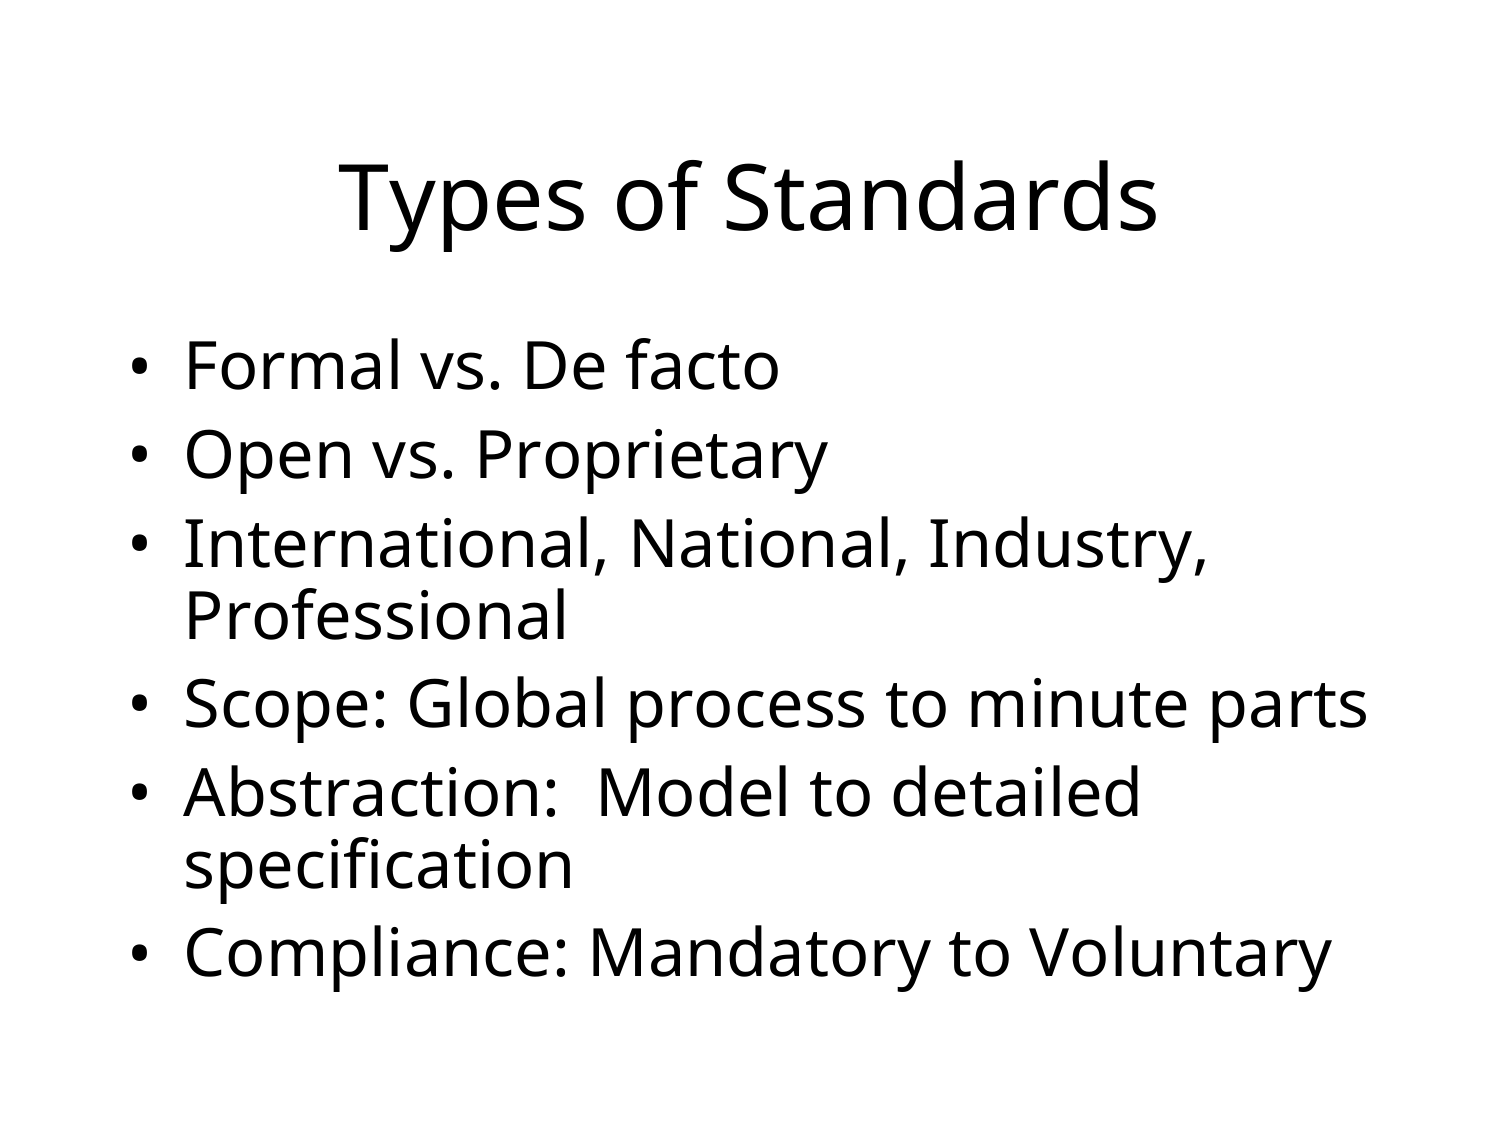

# Types of Standards
Formal vs. De facto
Open vs. Proprietary
International, National, Industry, Professional
Scope: Global process to minute parts
Abstraction: Model to detailed specification
Compliance: Mandatory to Voluntary